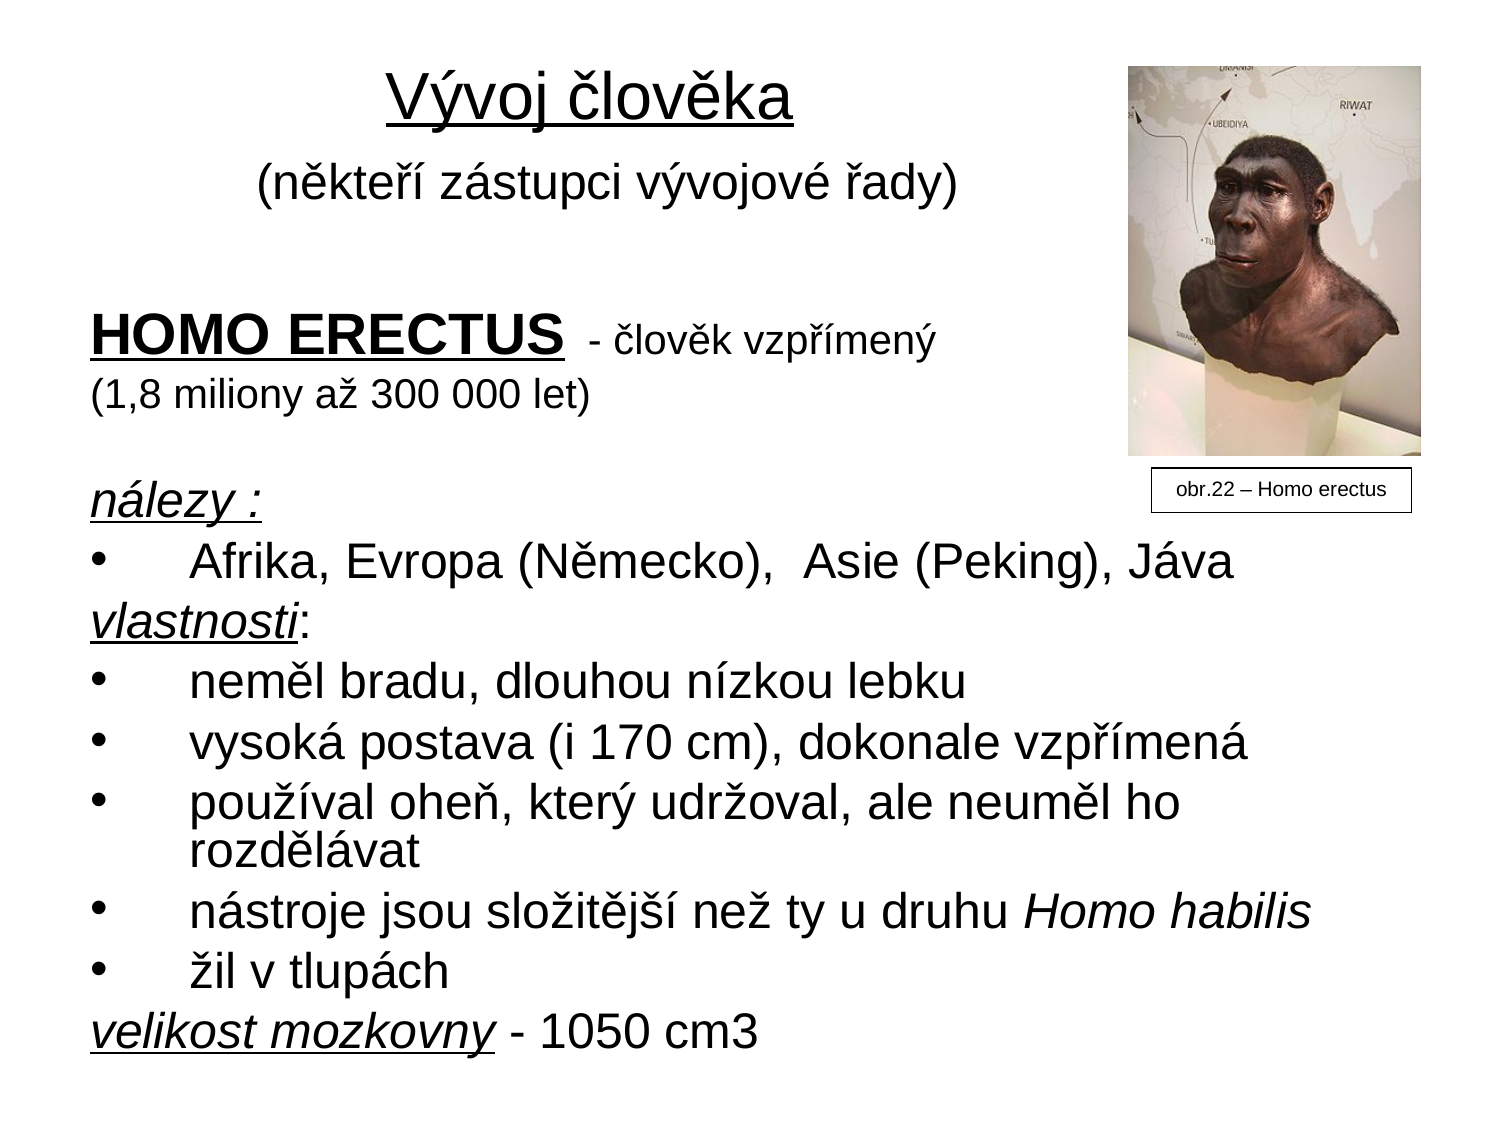

# Vývoj člověka (někteří zástupci vývojové řady)
HOMO ERECTUS - člověk vzpřímený
(1,8 miliony až 300 000 let)
nálezy :
Afrika, Evropa (Německo), Asie (Peking), Jáva
vlastnosti:
neměl bradu, dlouhou nízkou lebku
vysoká postava (i 170 cm), dokonale vzpřímená
používal oheň, který udržoval, ale neuměl ho rozdělávat
nástroje jsou složitější než ty u druhu Homo habilis
žil v tlupách
velikost mozkovny - 1050 cm3
obr.22 – Homo erectus